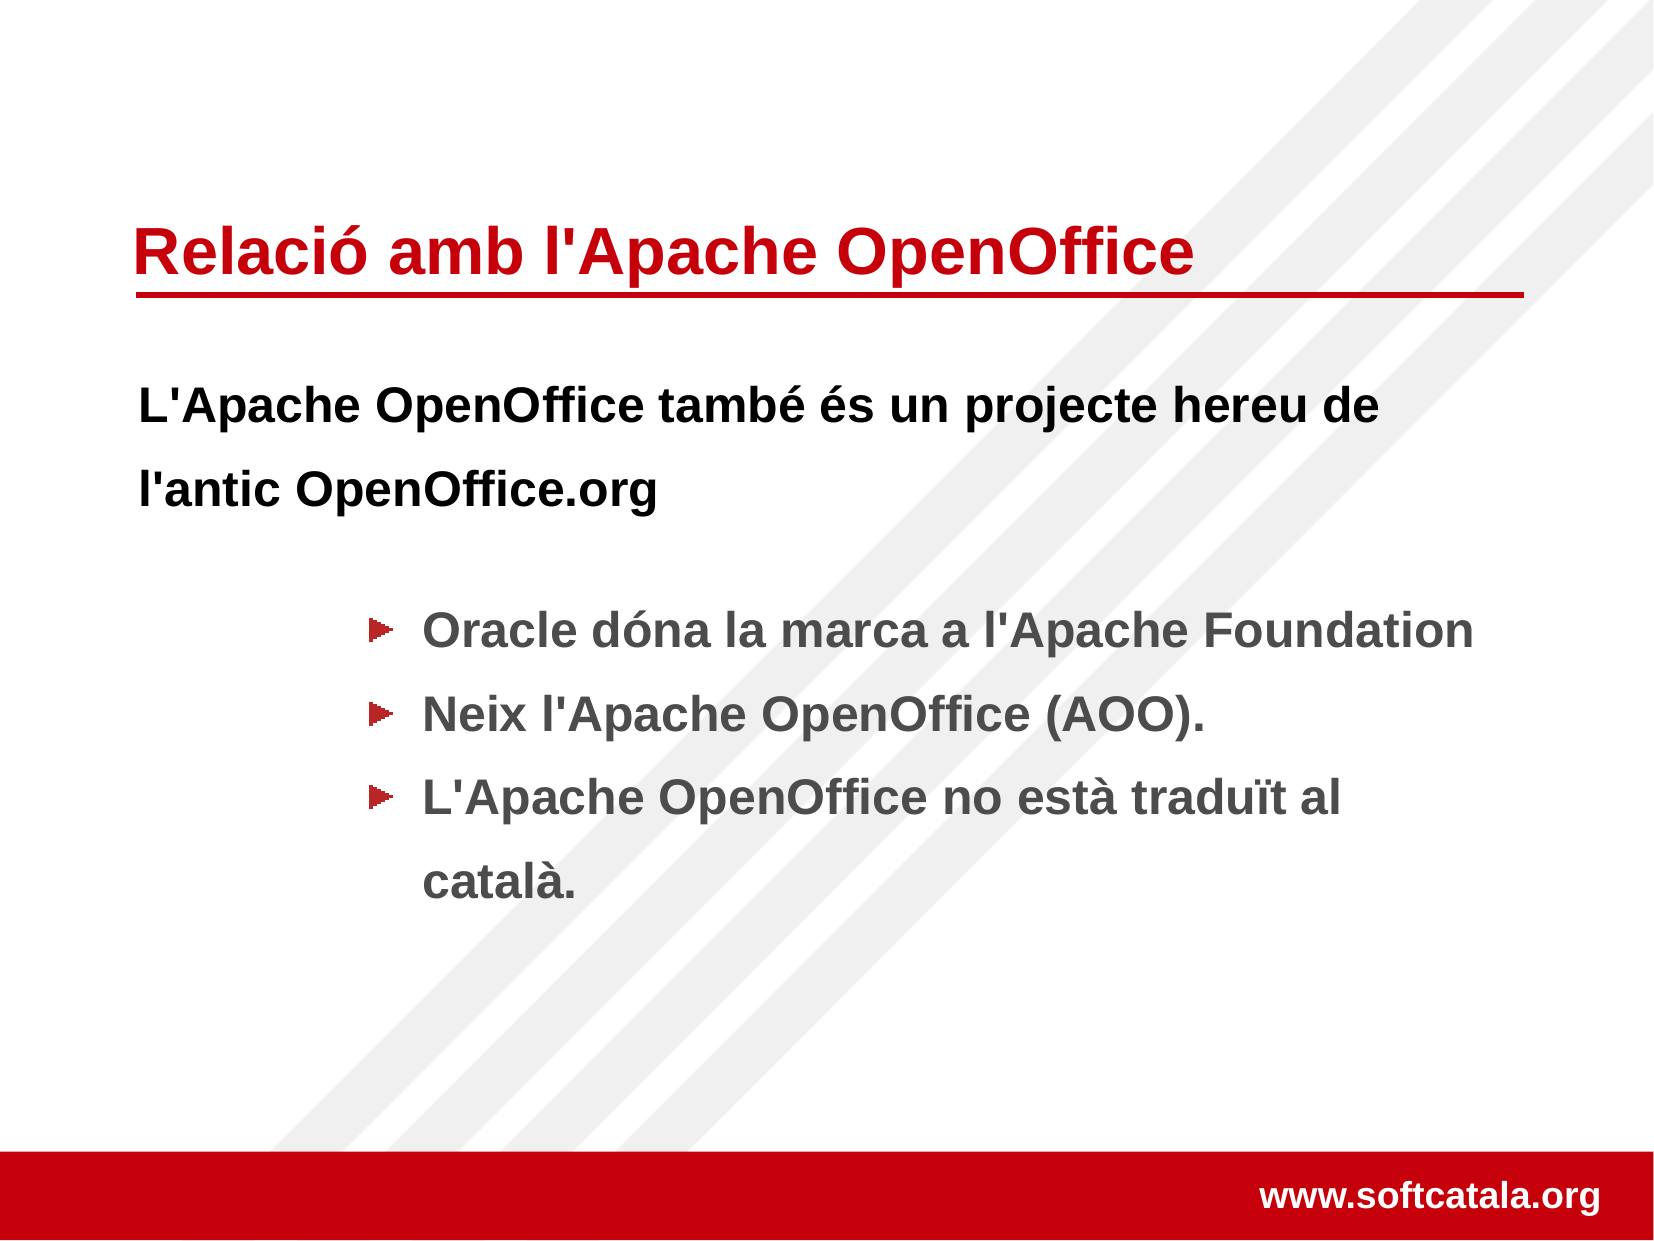

Relació amb l'Apache OpenOffice
L'Apache OpenOffice també és un projecte hereu de l'antic OpenOffice.org
Oracle dóna la marca a l'Apache Foundation
Neix l'Apache OpenOffice (AOO).
L'Apache OpenOffice no està traduït al català.
 www.softcatala.org